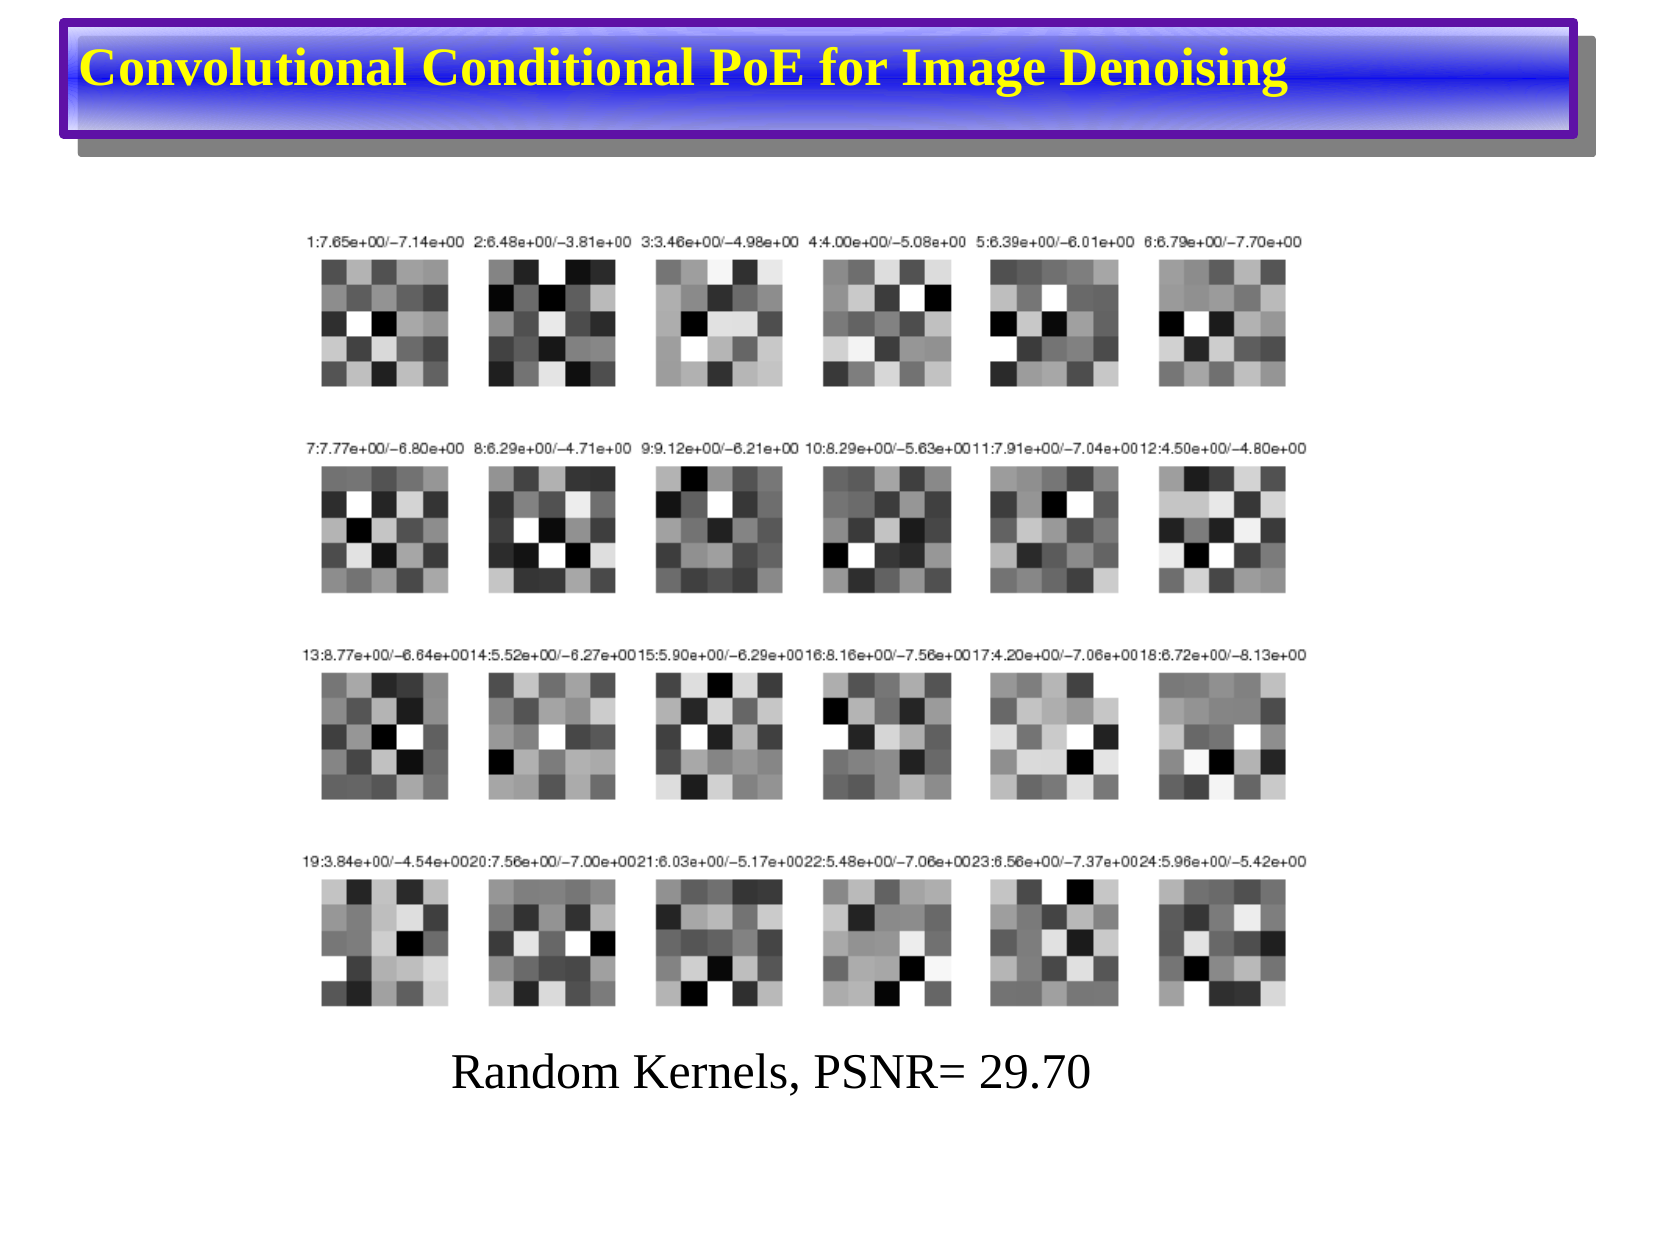

Convolutional Conditional PoE for Image Denoising
Random Kernels, PSNR= 29.70